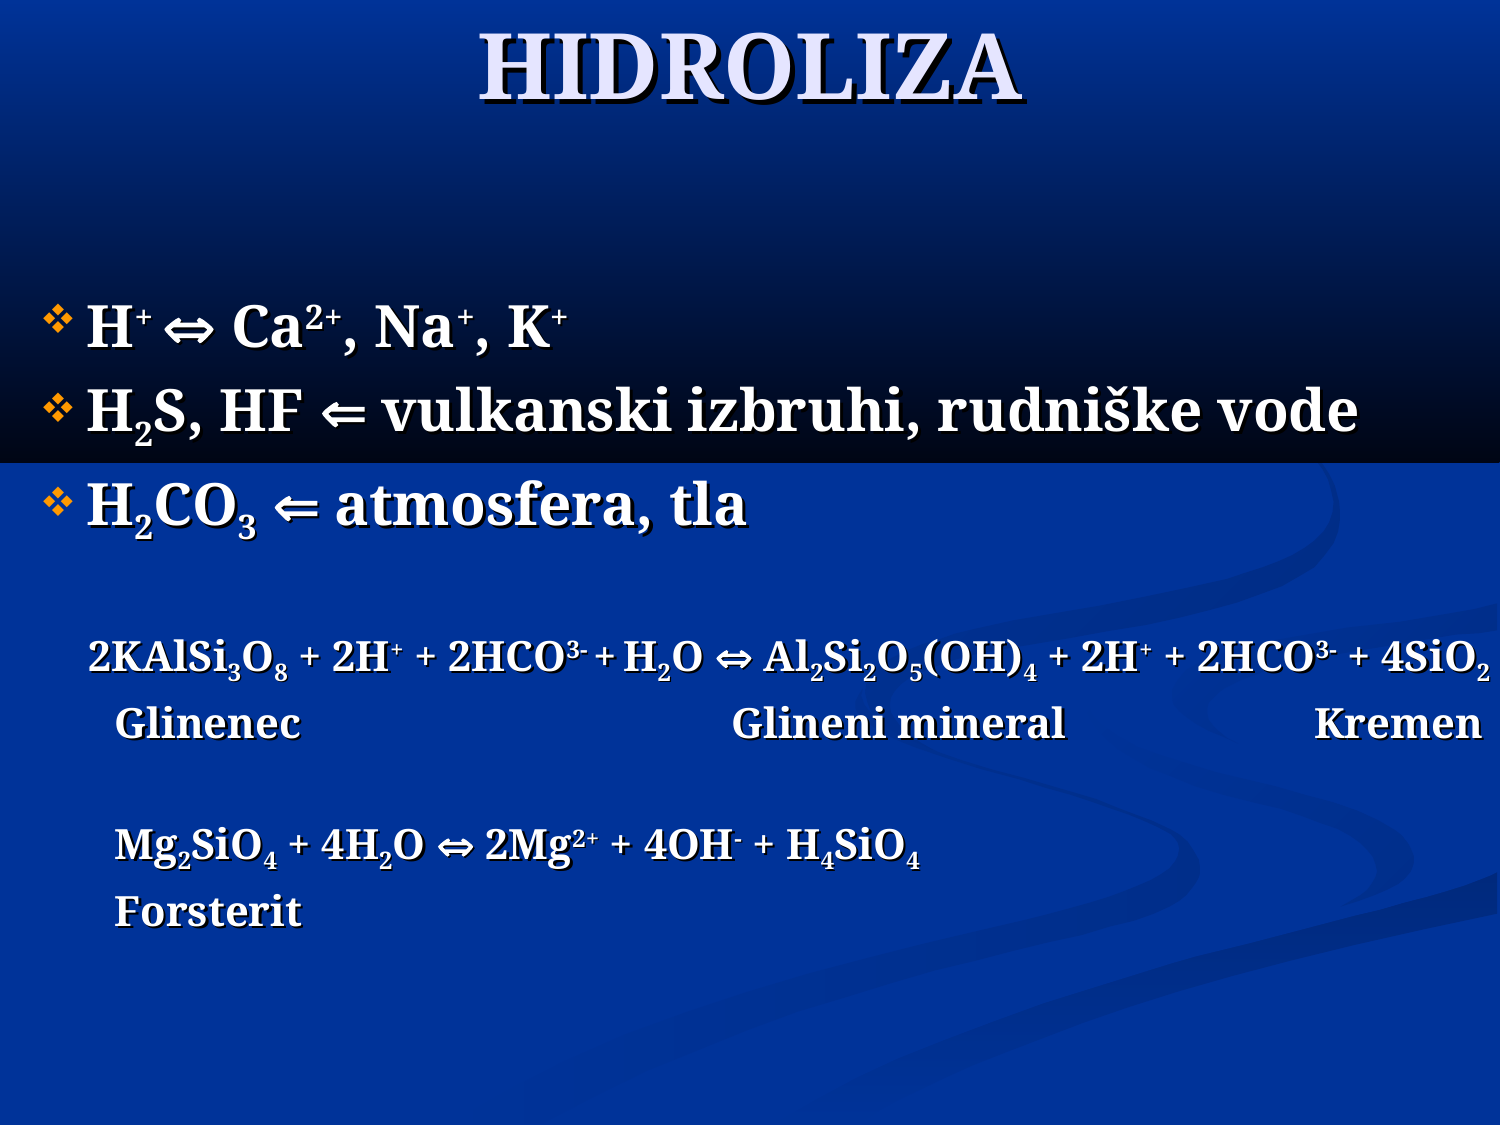

# HIDROLIZA
H+  Ca2+, Na+, K+
H2S, HF  vulkanski izbruhi, rudniške vode
H2CO3  atmosfera, tla
 2KAlSi3O8 + 2H+ + 2HCO3- + H2O  Al2Si2O5(OH)4 + 2H+ + 2HCO3- + 4SiO2
Glinenec Glineni mineral Kremen
Mg2SiO4 + 4H2O  2Mg2+ + 4OH- + H4SiO4
Forsterit